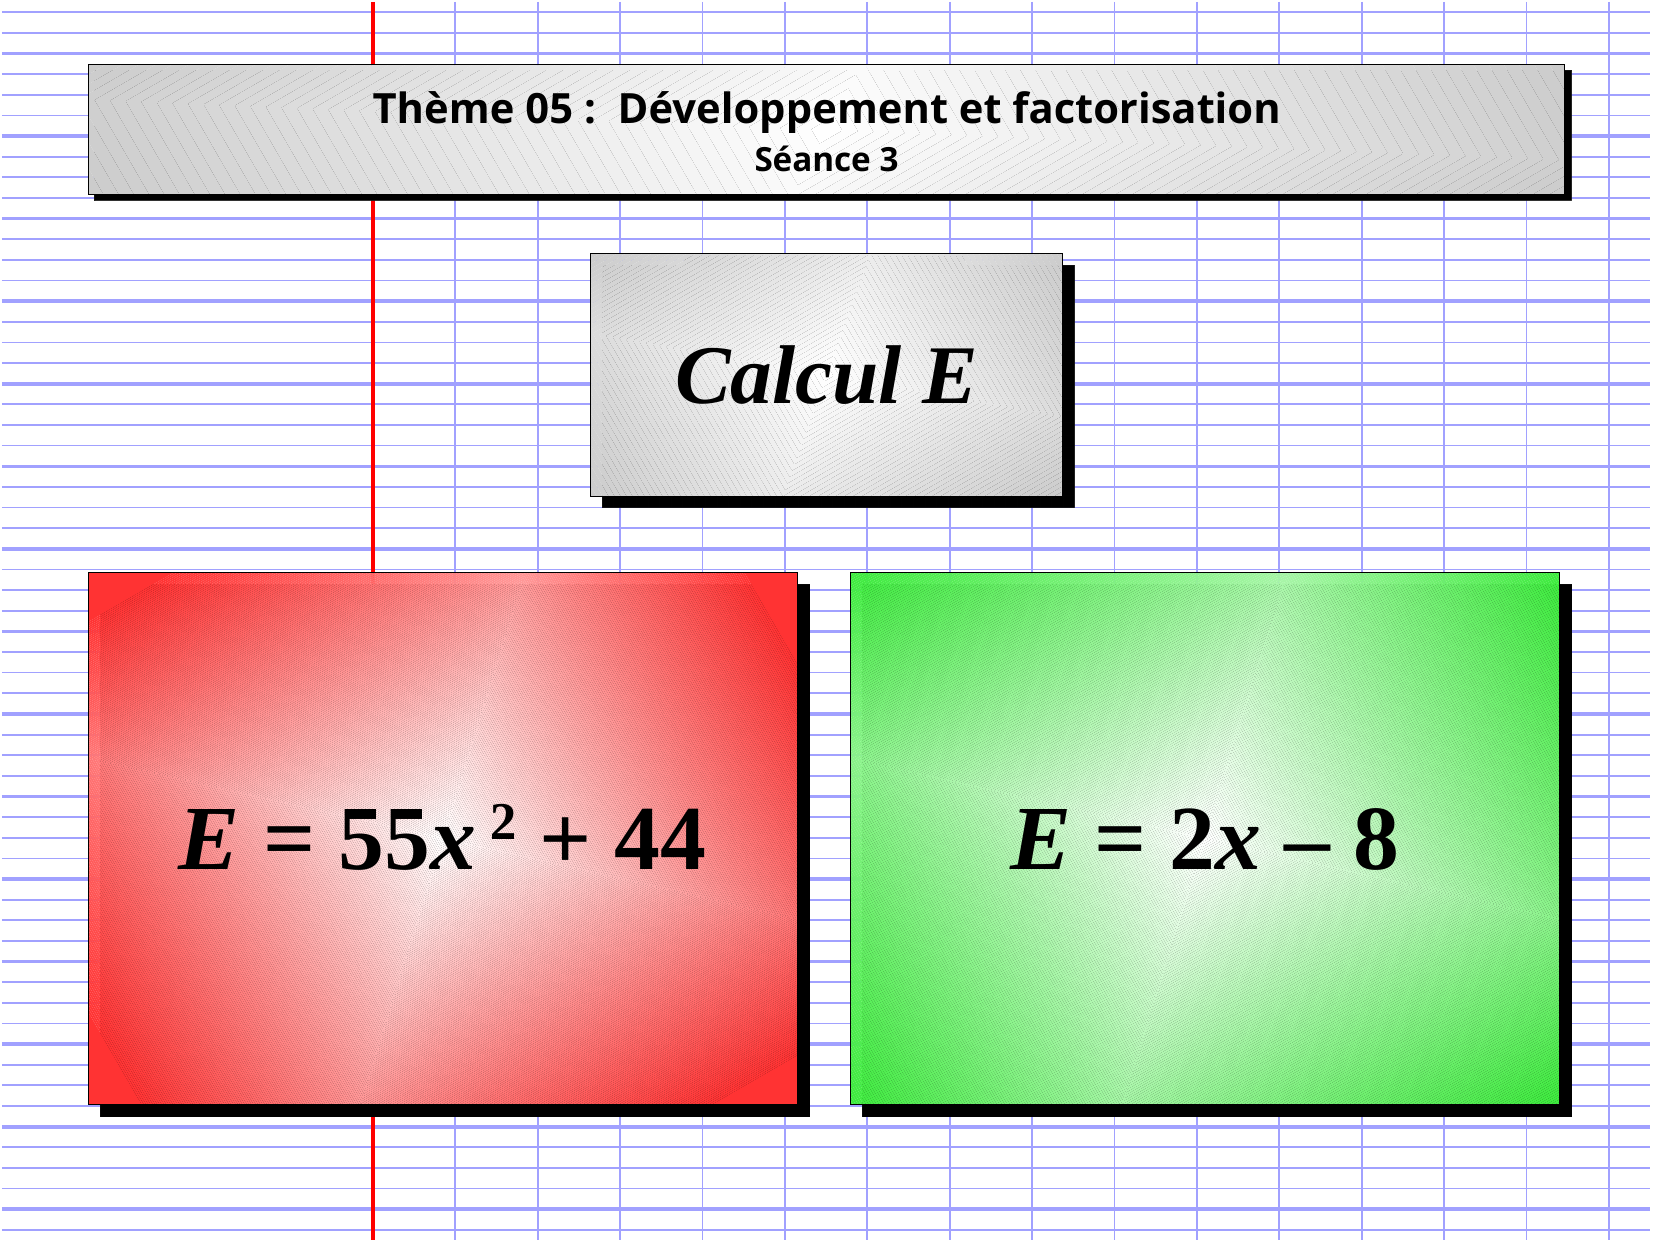

Thème 05 : Développement et factorisation
Séance 3
Calcul E
10
11
12
13
14
15
9
0
1
2
3
4
5
6
7
8
E = 55x 2 + 44
E = 2x – 8